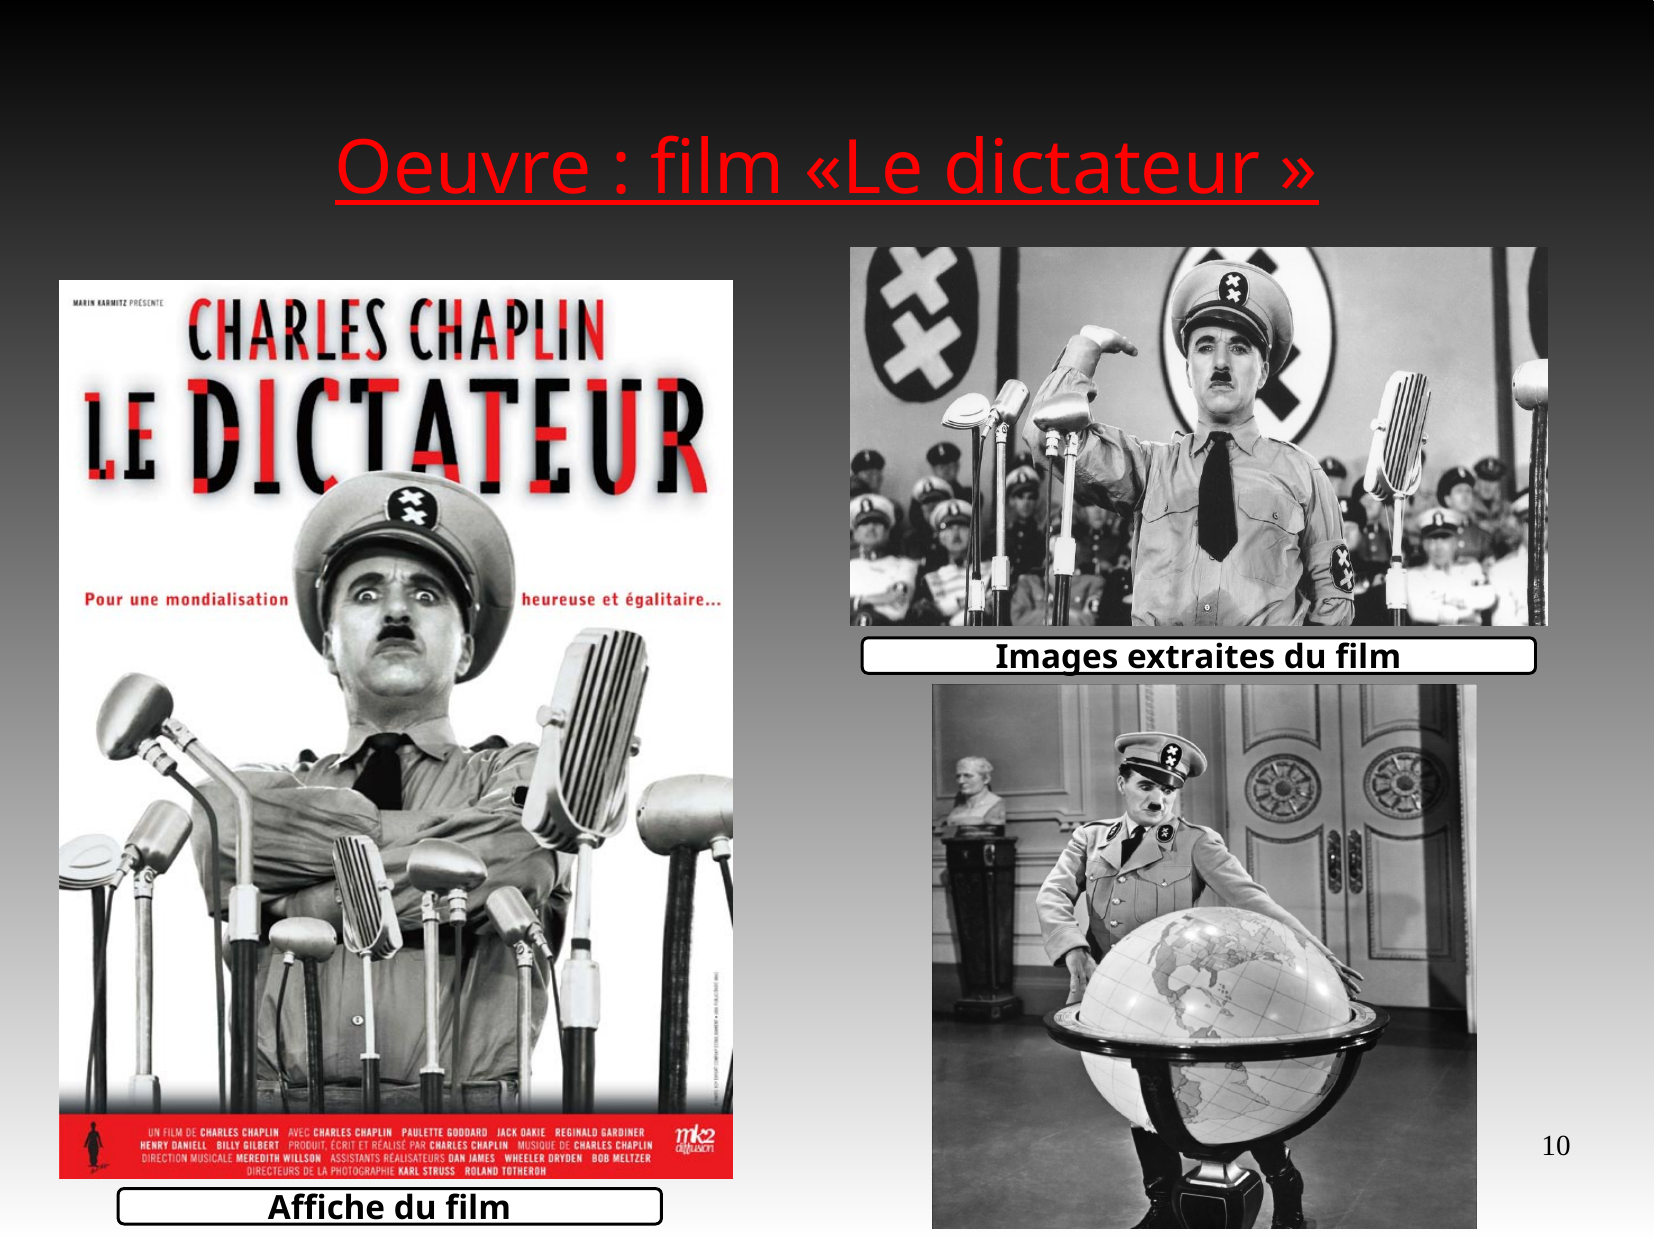

Oeuvre : film «Le dictateur »
Images extraites du film
10
Affiche du film